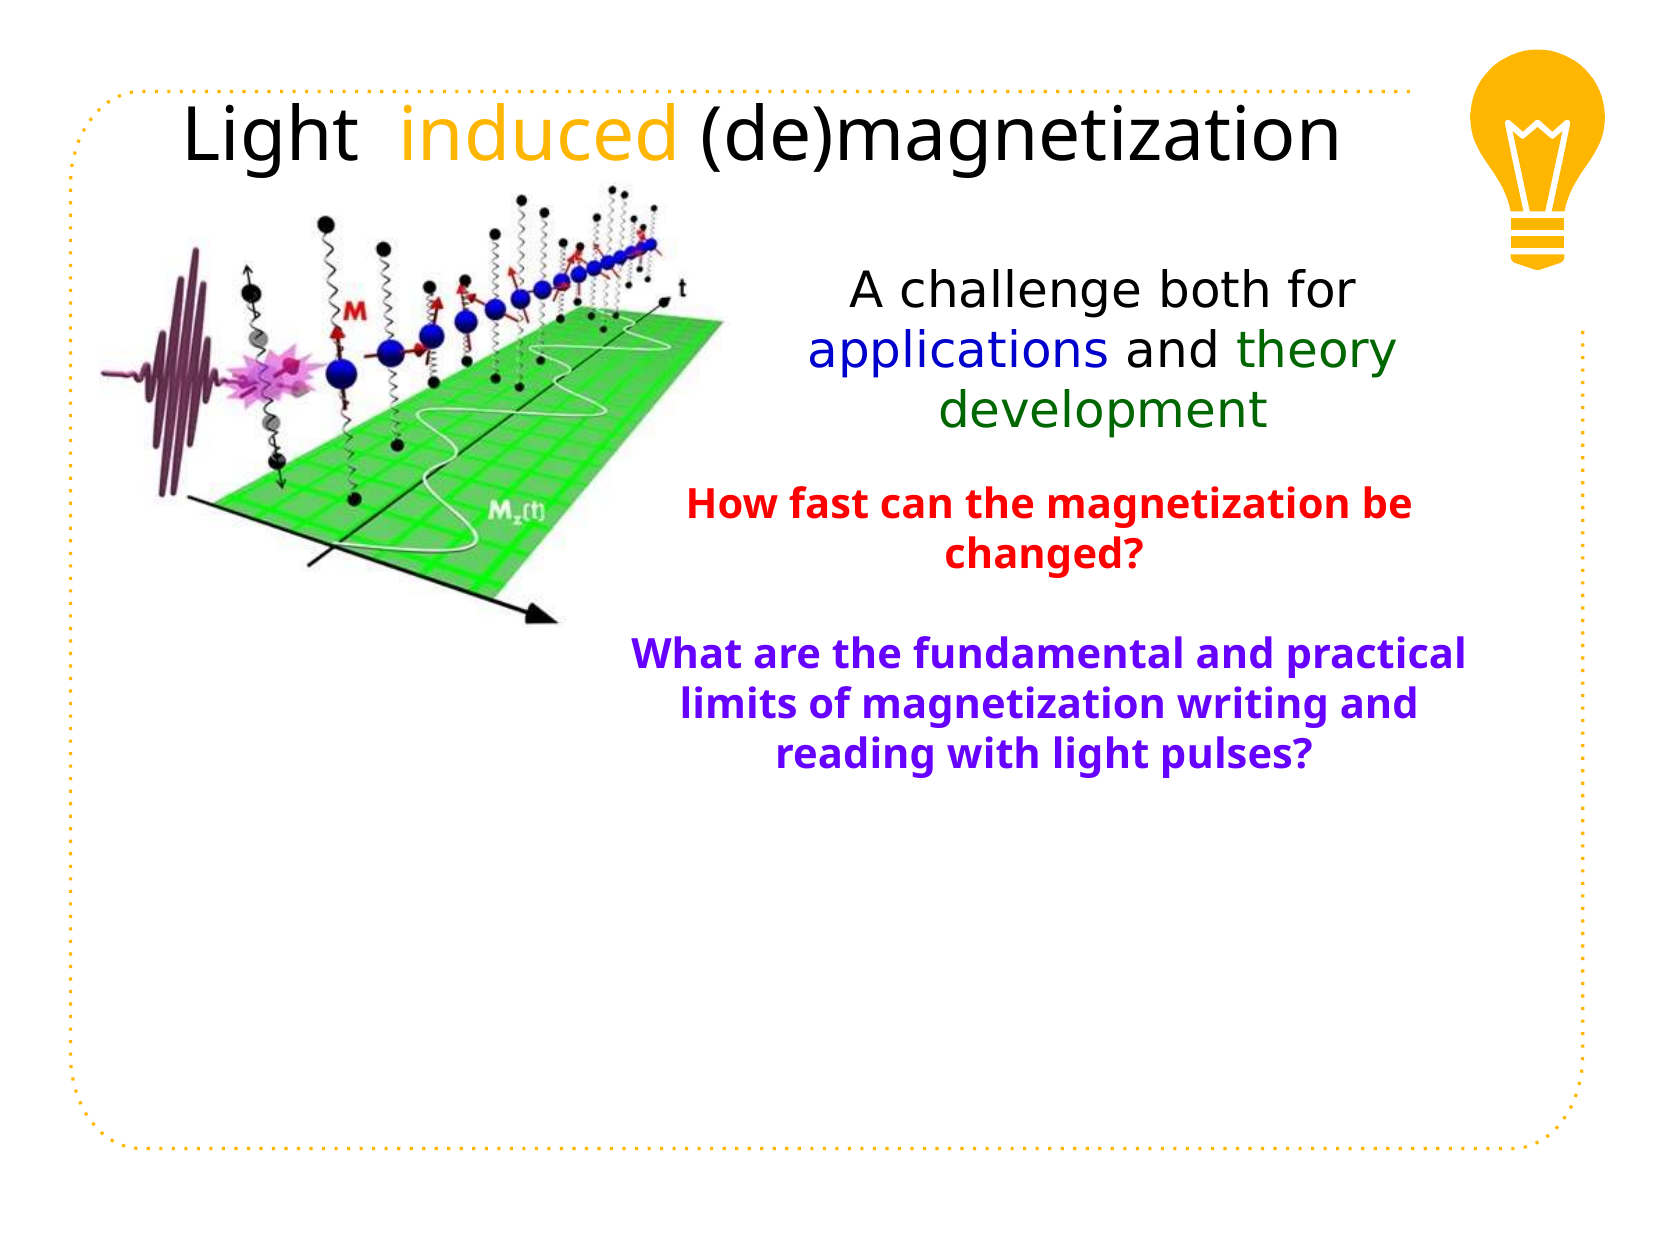

# Light induced (de)magnetization
A challenge both for applications and theory development
How fast can the magnetization be changed?
What are the fundamental and practical limits of magnetization writing and reading with light pulses?